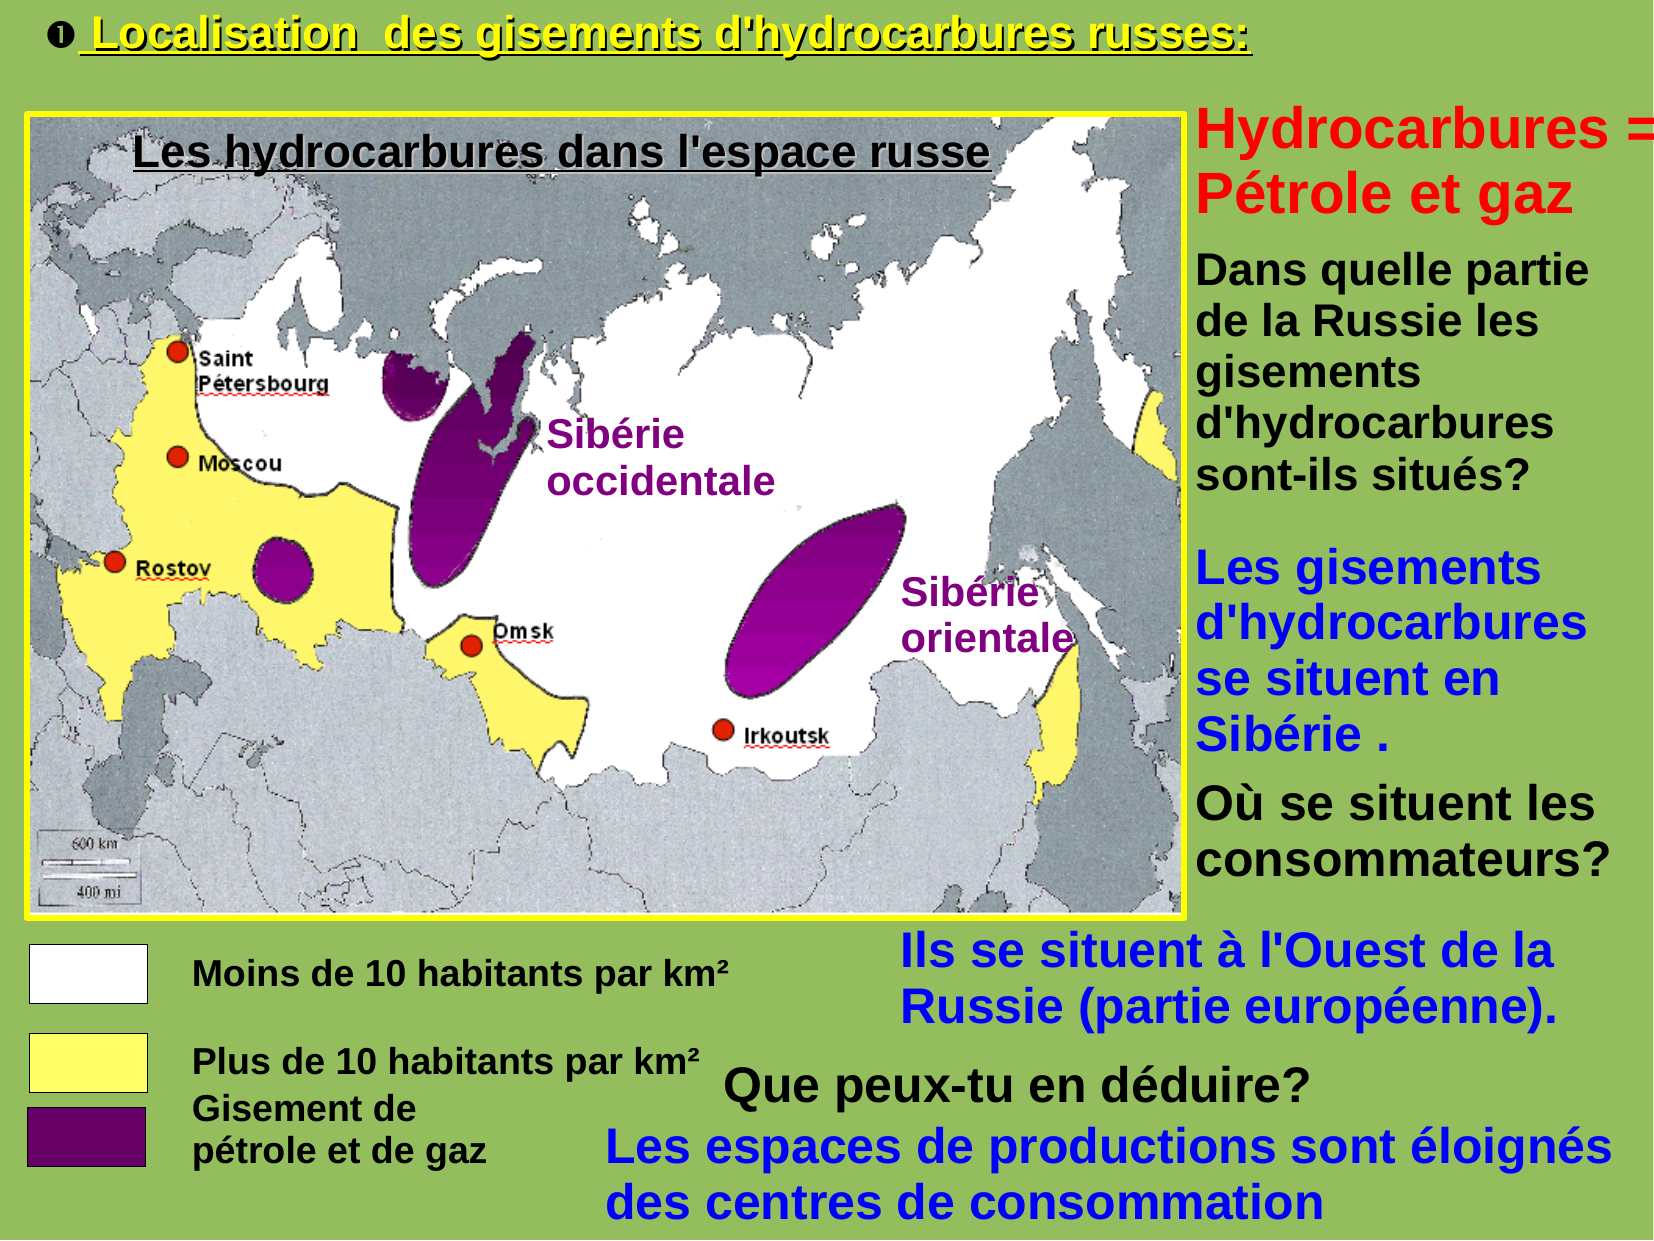

 Localisation des gisements d'hydrocarbures russes:
Hydrocarbures =
Pétrole et gaz
Les hydrocarbures dans l'espace russe
Dans quelle partie de la Russie les gisements d'hydrocarbures sont-ils situés?
Sibérie occidentale
Les gisements d'hydrocarbures se situent en Sibérie .
Sibérie orientale
Où se situent les consommateurs?
Ils se situent à l'Ouest de la Russie (partie européenne).
Moins de 10 habitants par km²
Plus de 10 habitants par km²
Que peux-tu en déduire?
Gisement de pétrole et de gaz
Les espaces de productions sont éloignés des centres de consommation